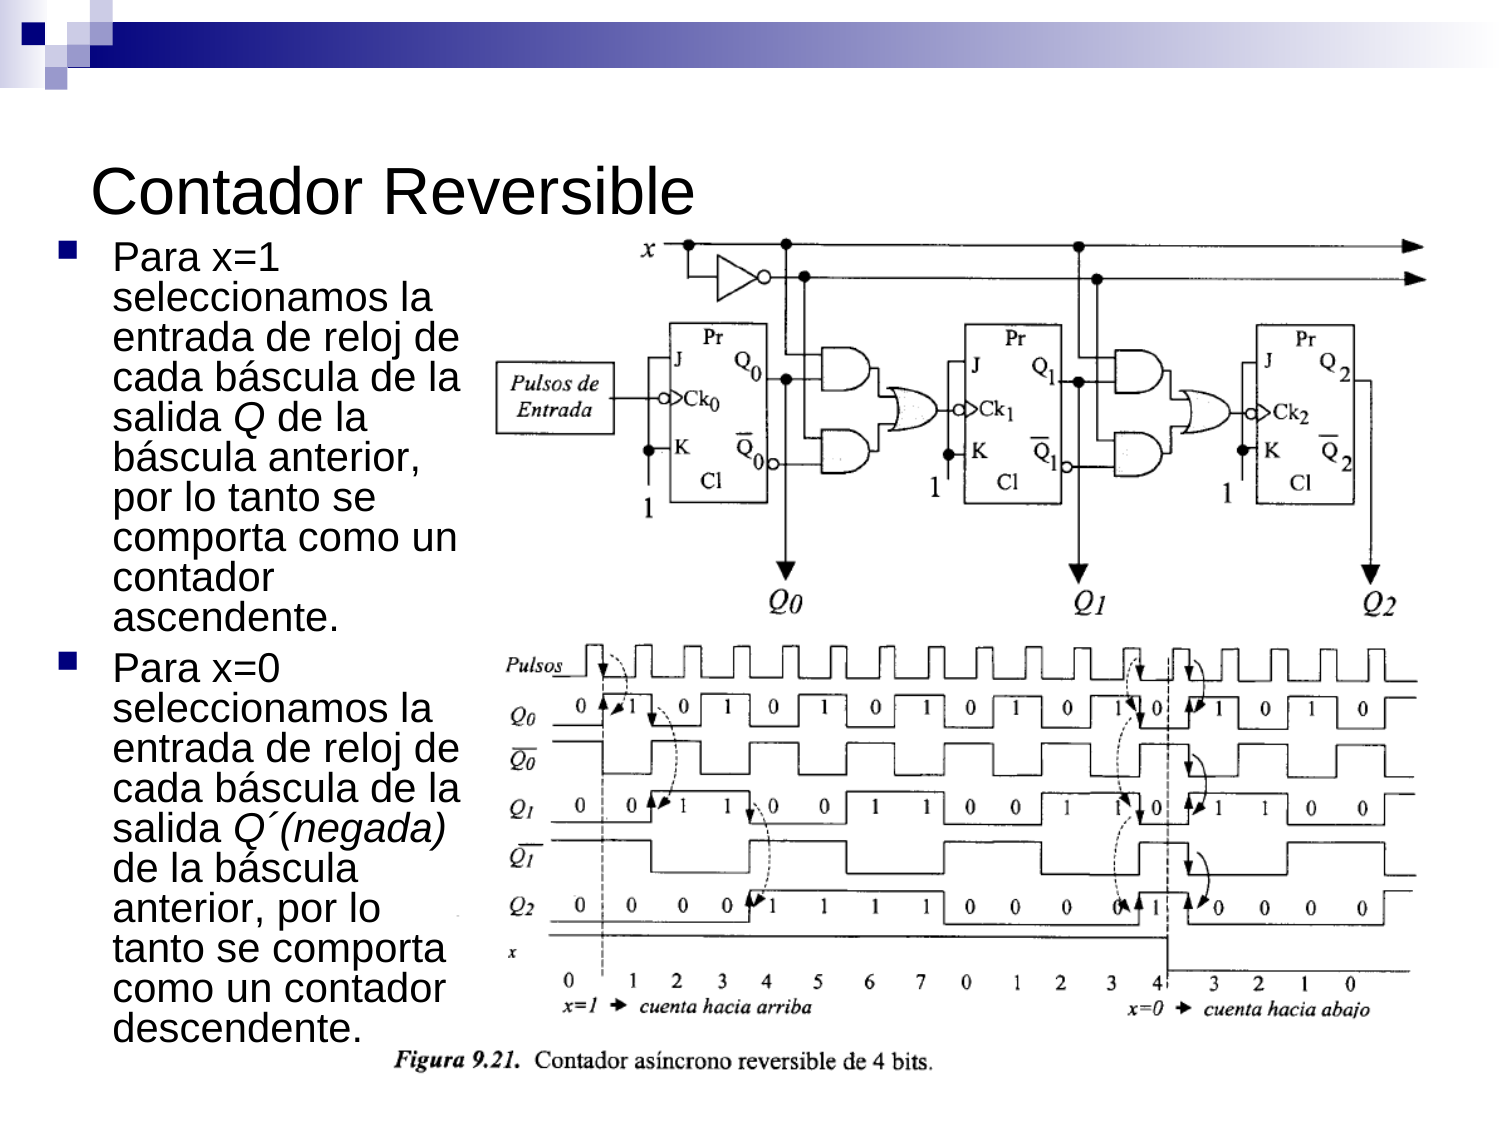

# Contador Reversible
Para x=1 seleccionamos la entrada de reloj de cada báscula de la salida Q de la báscula anterior, por lo tanto se comporta como un contador ascendente.
Para x=0 seleccionamos la entrada de reloj de cada báscula de la salida Q´(negada) de la báscula anterior, por lo tanto se comporta como un contador descendente.